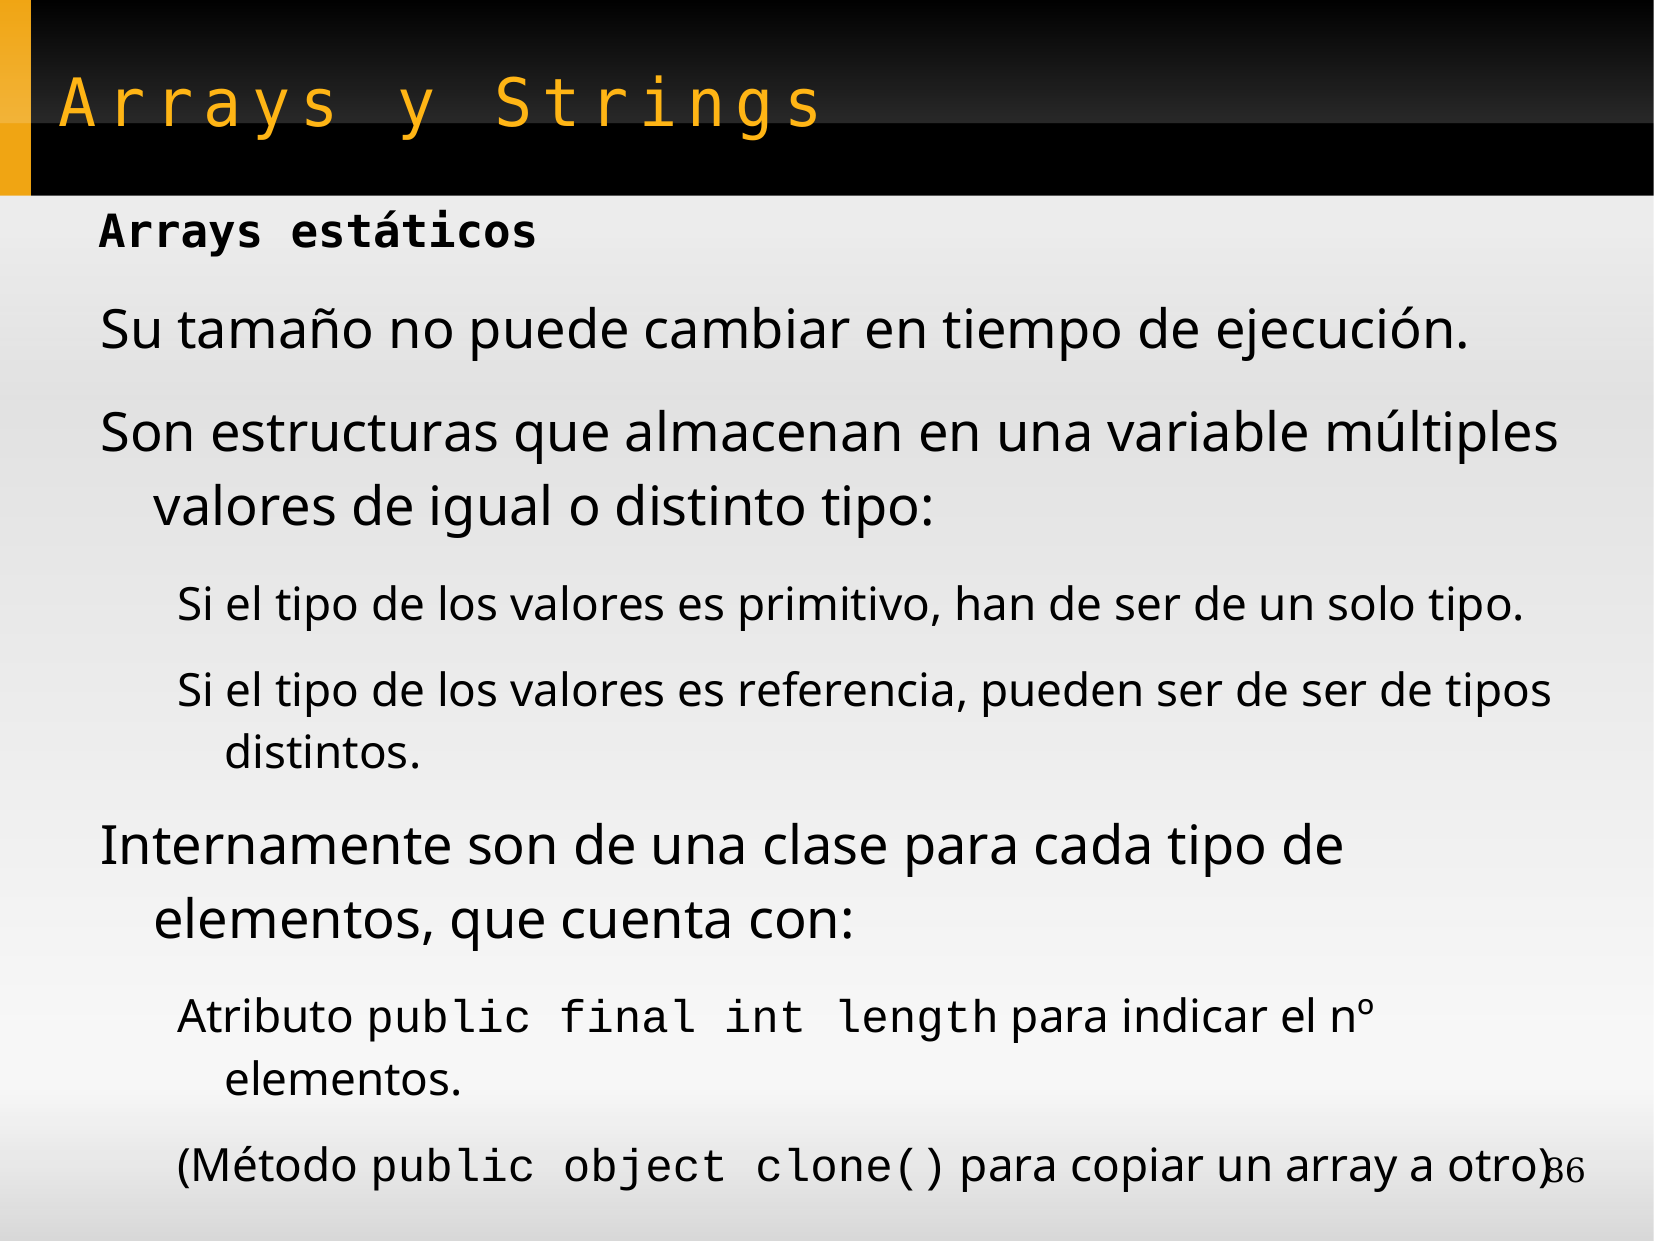

# Arrays y Strings
Arrays estáticos
Su tamaño no puede cambiar en tiempo de ejecución.
Son estructuras que almacenan en una variable múltiples valores de igual o distinto tipo:
Si el tipo de los valores es primitivo, han de ser de un solo tipo.
Si el tipo de los valores es referencia, pueden ser de ser de tipos distintos.
Internamente son de una clase para cada tipo de elementos, que cuenta con:
Atributo public final int length para indicar el nº elementos.
(Método public object clone() para copiar un array a otro)
86